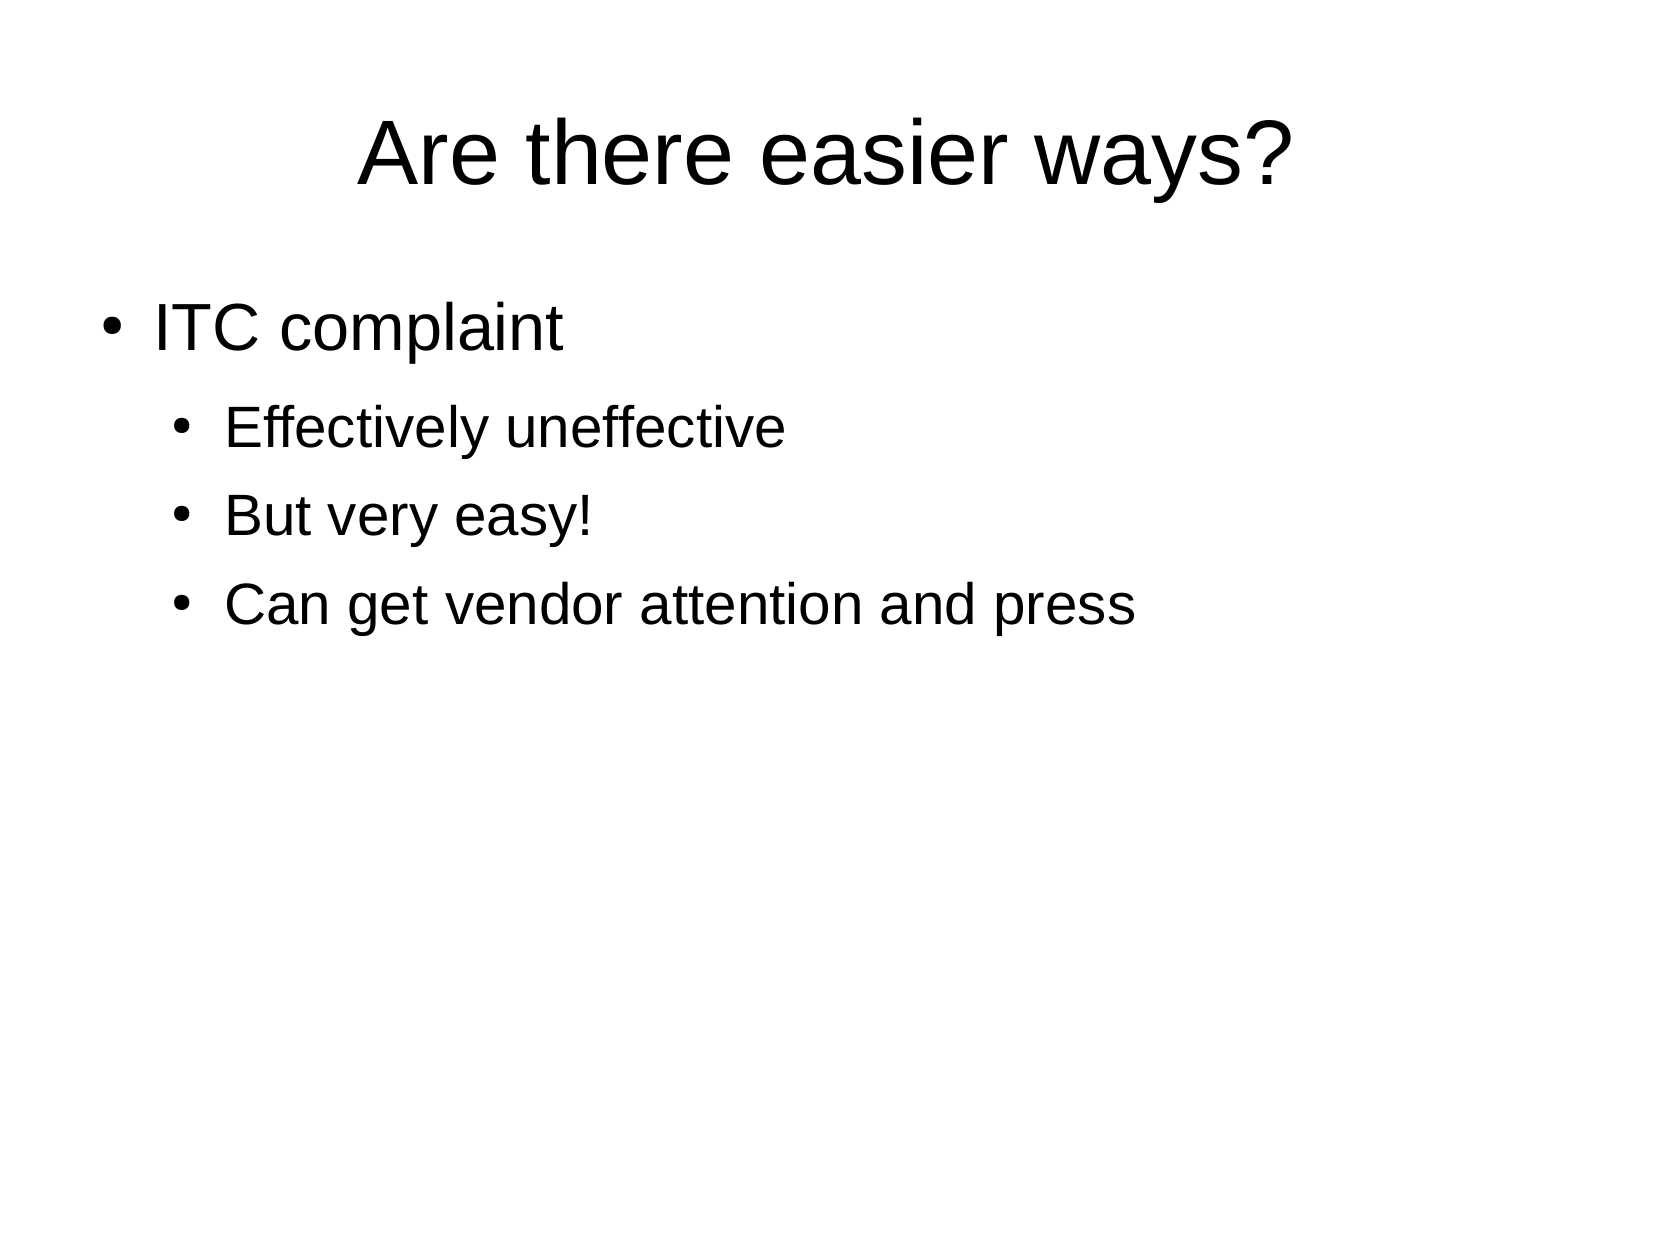

# Are there easier ways?
ITC complaint
Effectively uneffective
But very easy!
Can get vendor attention and press